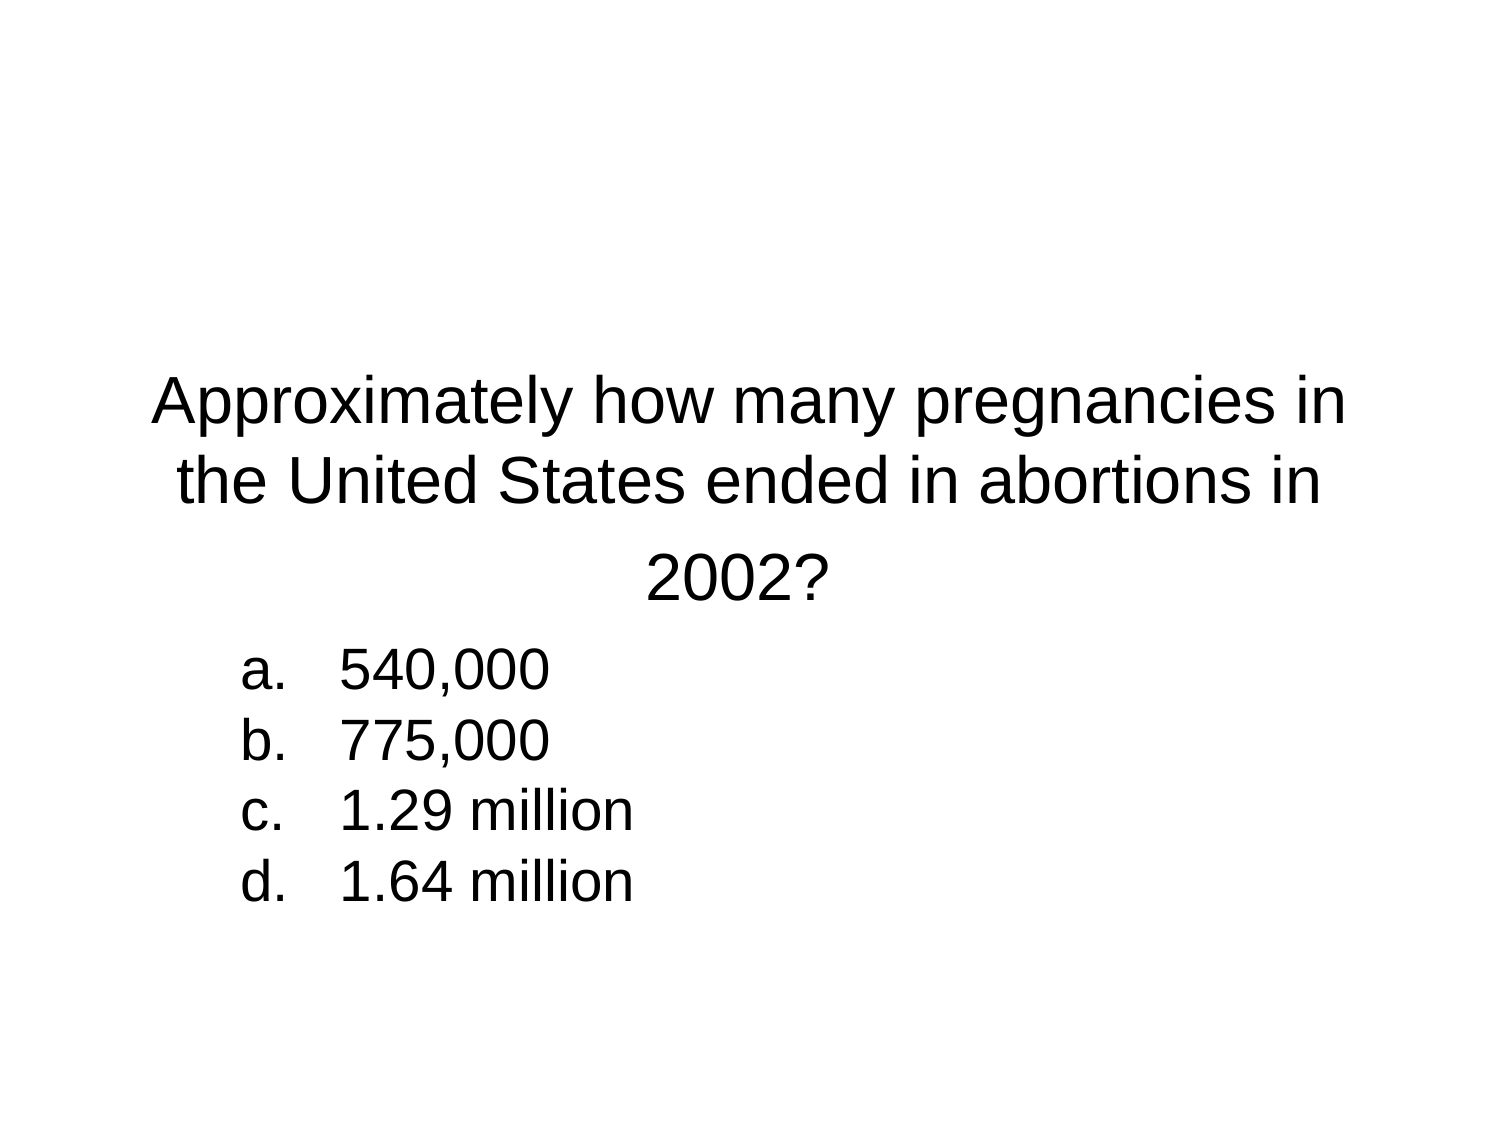

# Approximately how many pregnancies in the United States ended in abortions in 2002?
540,000
775,000
1.29 million
1.64 million